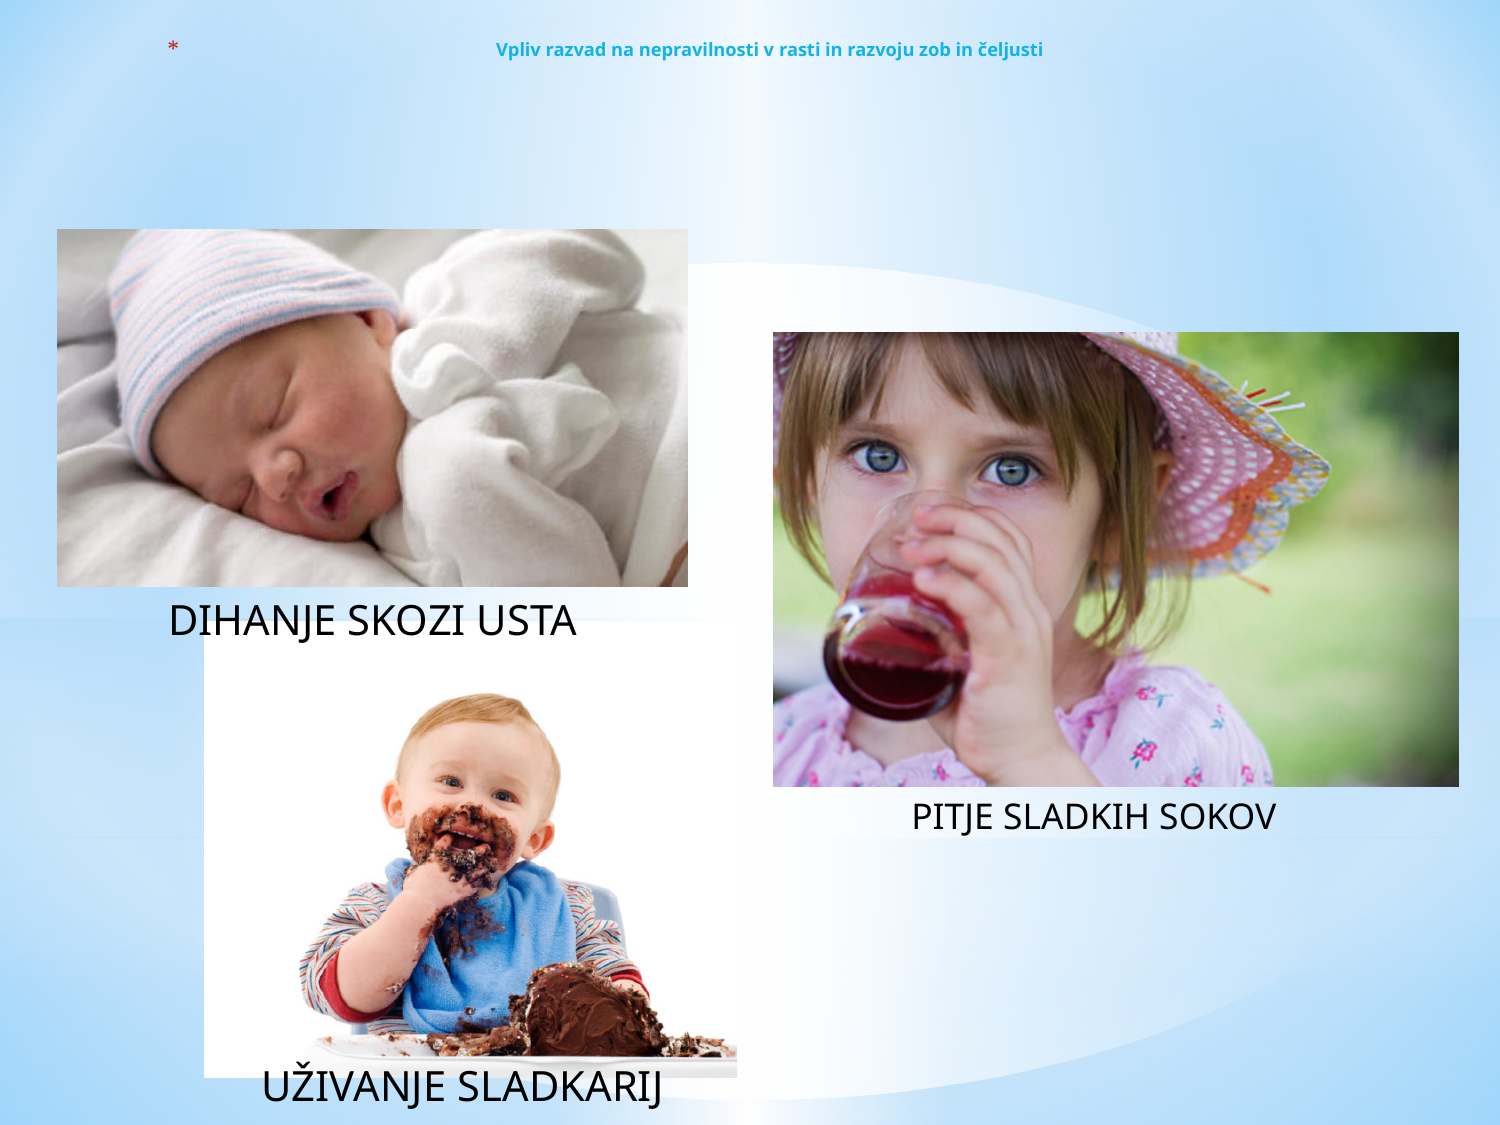

# Vpliv razvad na nepravilnosti v rasti in razvoju zob in čeljusti
DIHANJE SKOZI USTA
PITJE SLADKIH SOKOV
UŽIVANJE SLADKARIJ